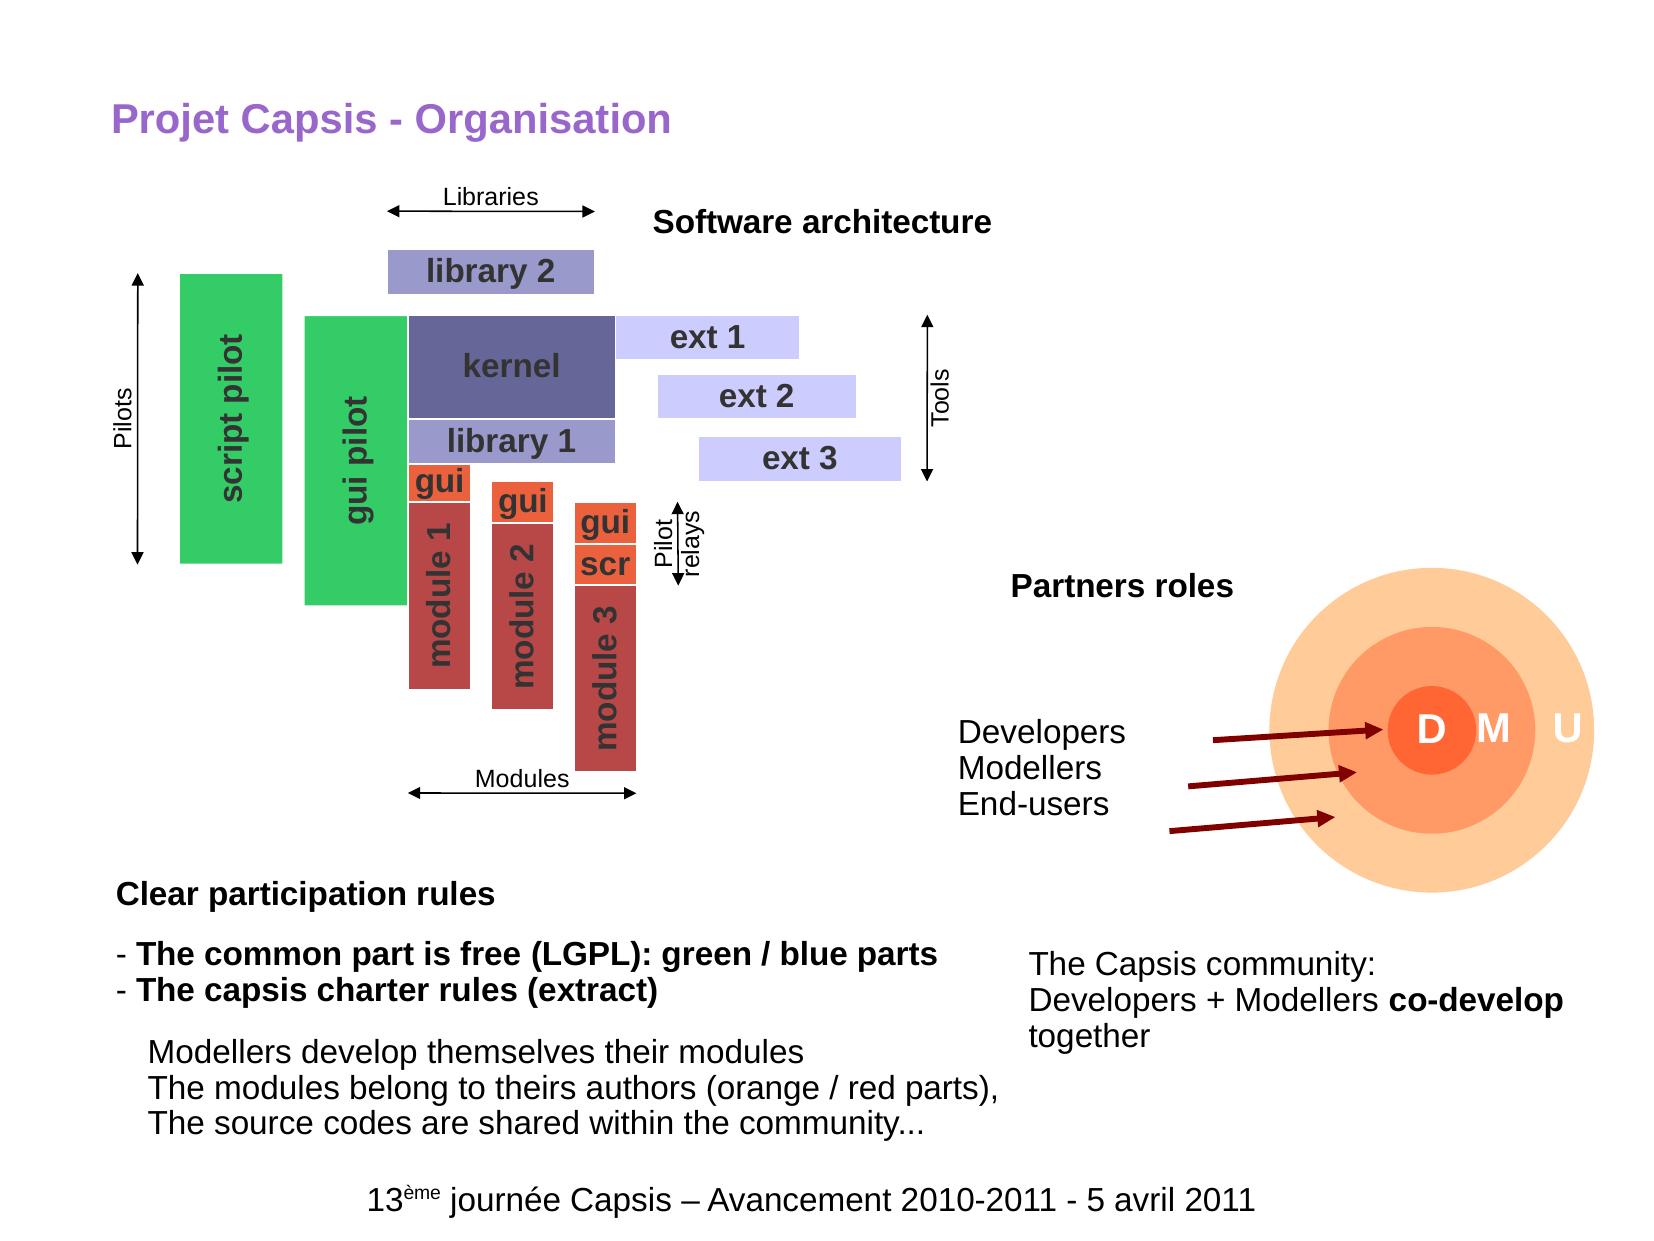

Projet Capsis - Organisation
Libraries
Software architecture
library 2
Pilots
Tools
kernel
ext 1
script pilot
ext 2
gui pilot
Library 1
library 1
ext 3
gui
gui
Pilot
relays
gui
scr
Partners roles
module 1
module 2
module 3
D
M
U
Developers
Modellers
End-users
Modules
Clear participation rules
- The common part is free (LGPL): green / blue parts
- The capsis charter rules (extract)
The Capsis community:
Developers + Modellers co-develop together
Modellers develop themselves their modules
The modules belong to theirs authors (orange / red parts),
The source codes are shared within the community...